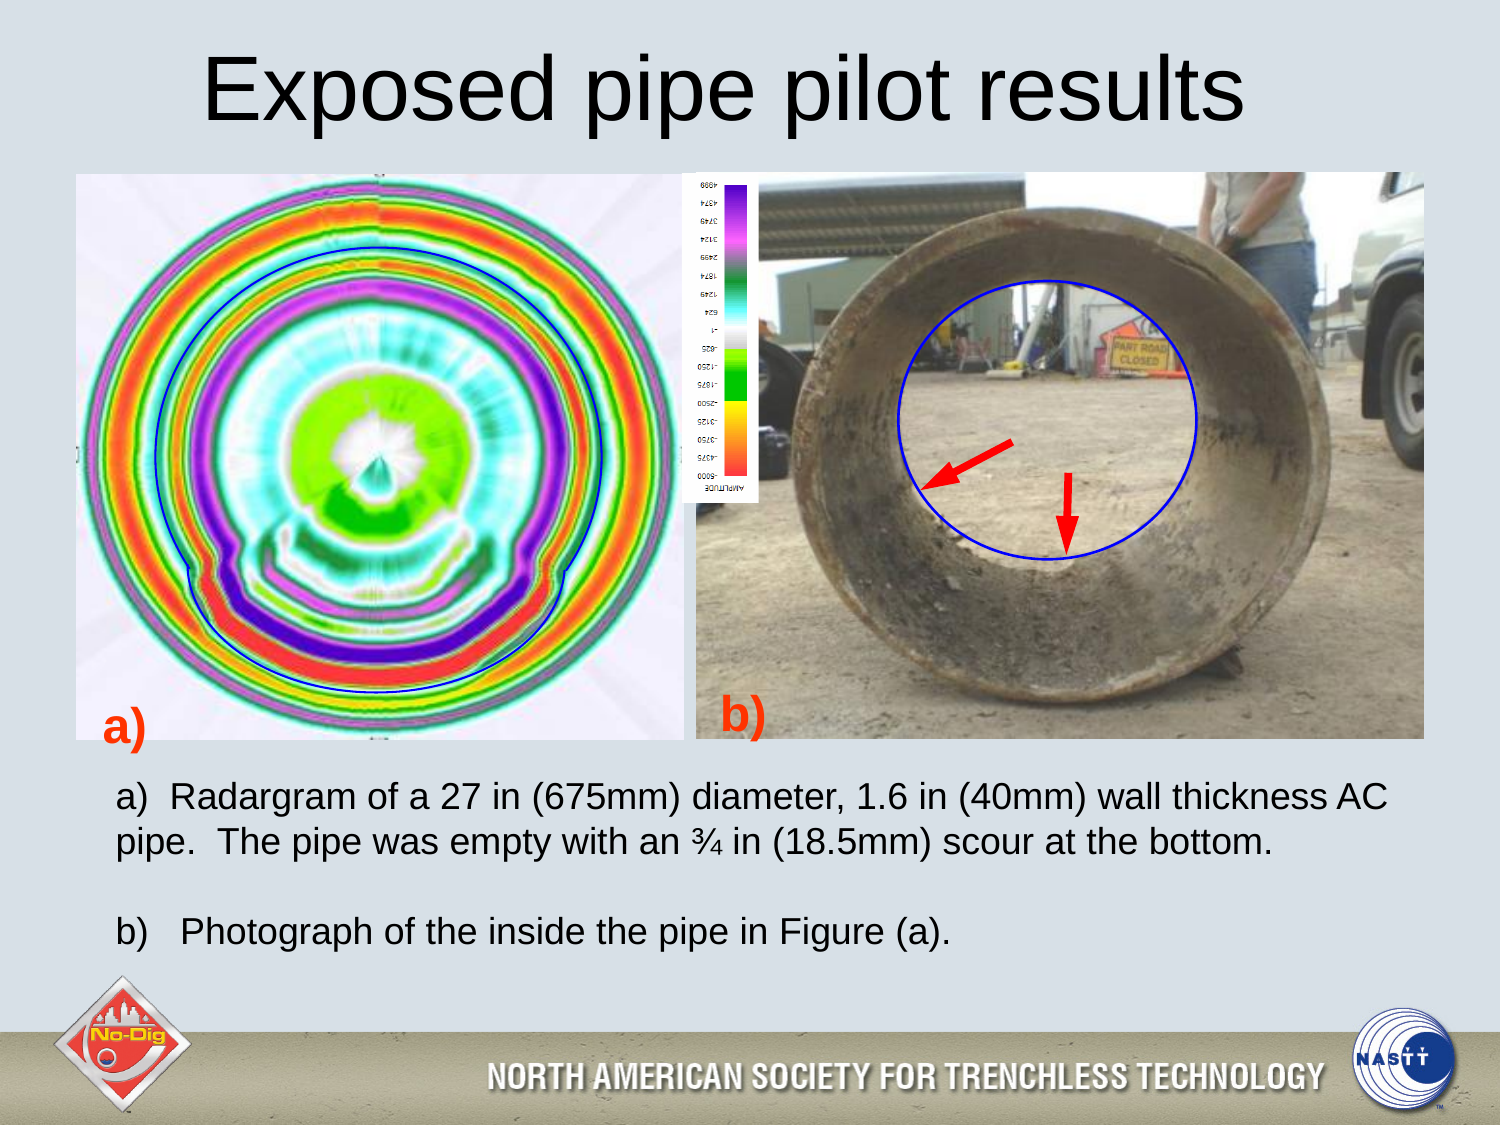

Exposed pipe pilot results
 b)
 a)
a) Radargram of a 27 in (675mm) diameter, 1.6 in (40mm) wall thickness AC pipe. The pipe was empty with an ¾ in (18.5mm) scour at the bottom.
b) Photograph of the inside the pipe in Figure (a).